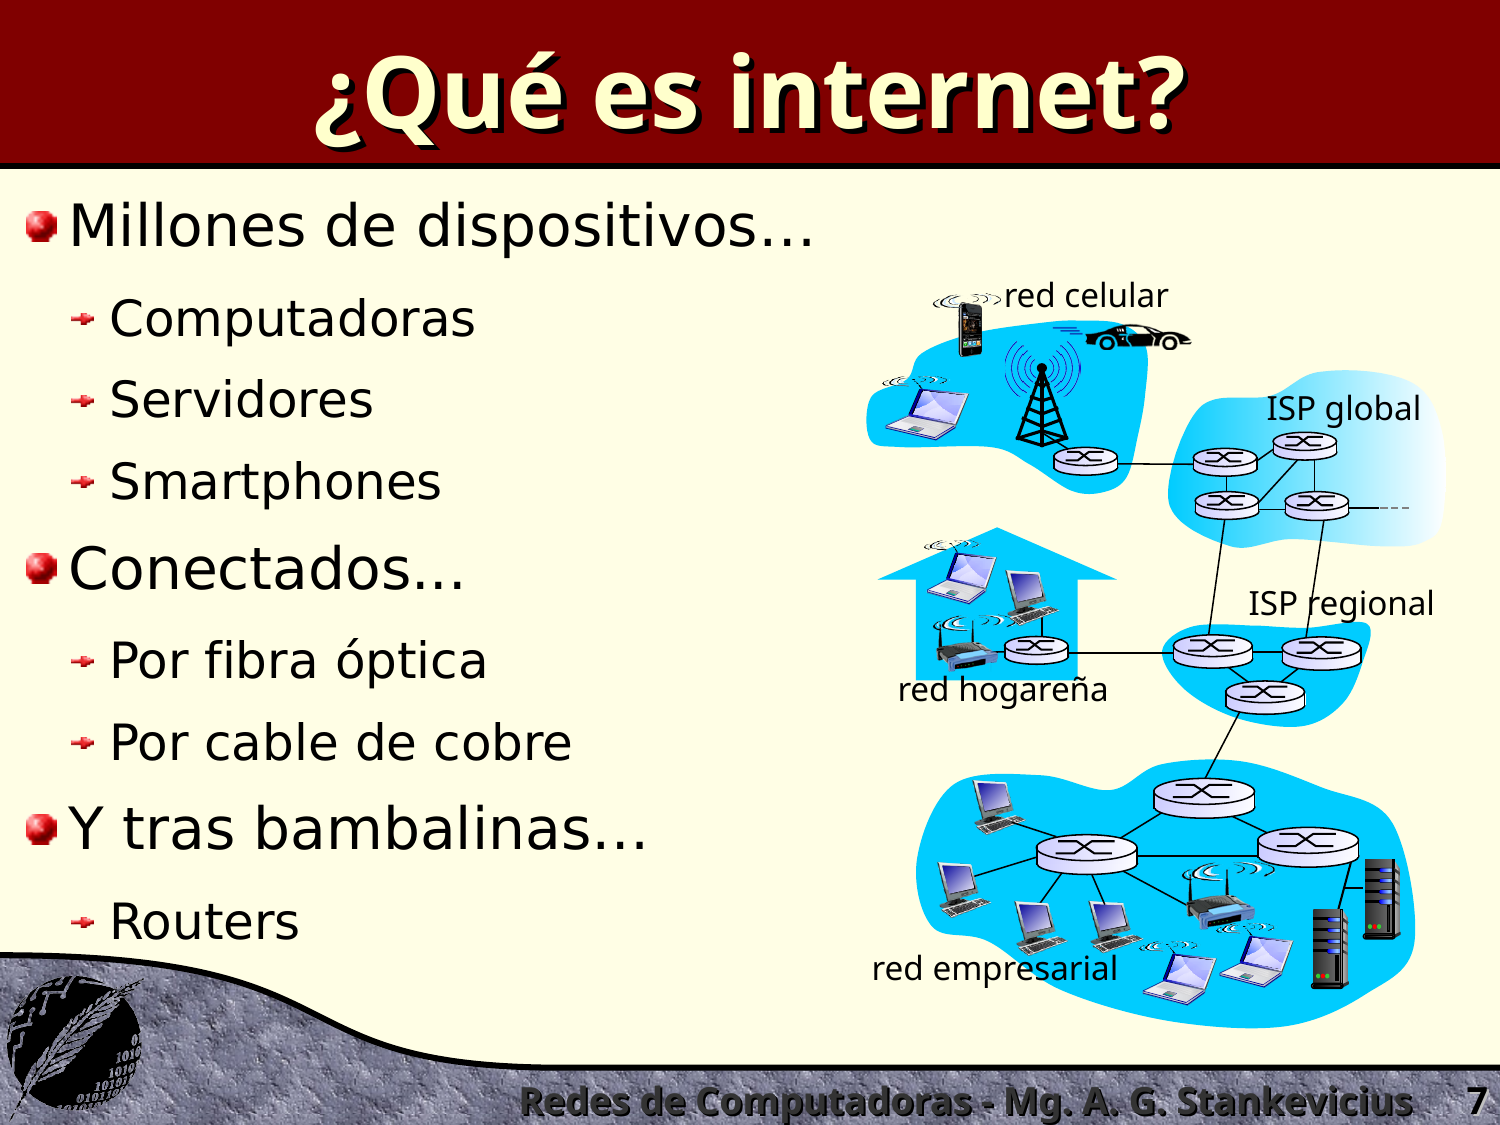

# ¿Qué es internet?
Millones de dispositivos…
Computadoras
Servidores
Smartphones
Conectados...
Por fibra óptica
Por cable de cobre
Y tras bambalinas…
Routers
red celular
ISP global
ISP regional
red hogareña
red empresarial
7